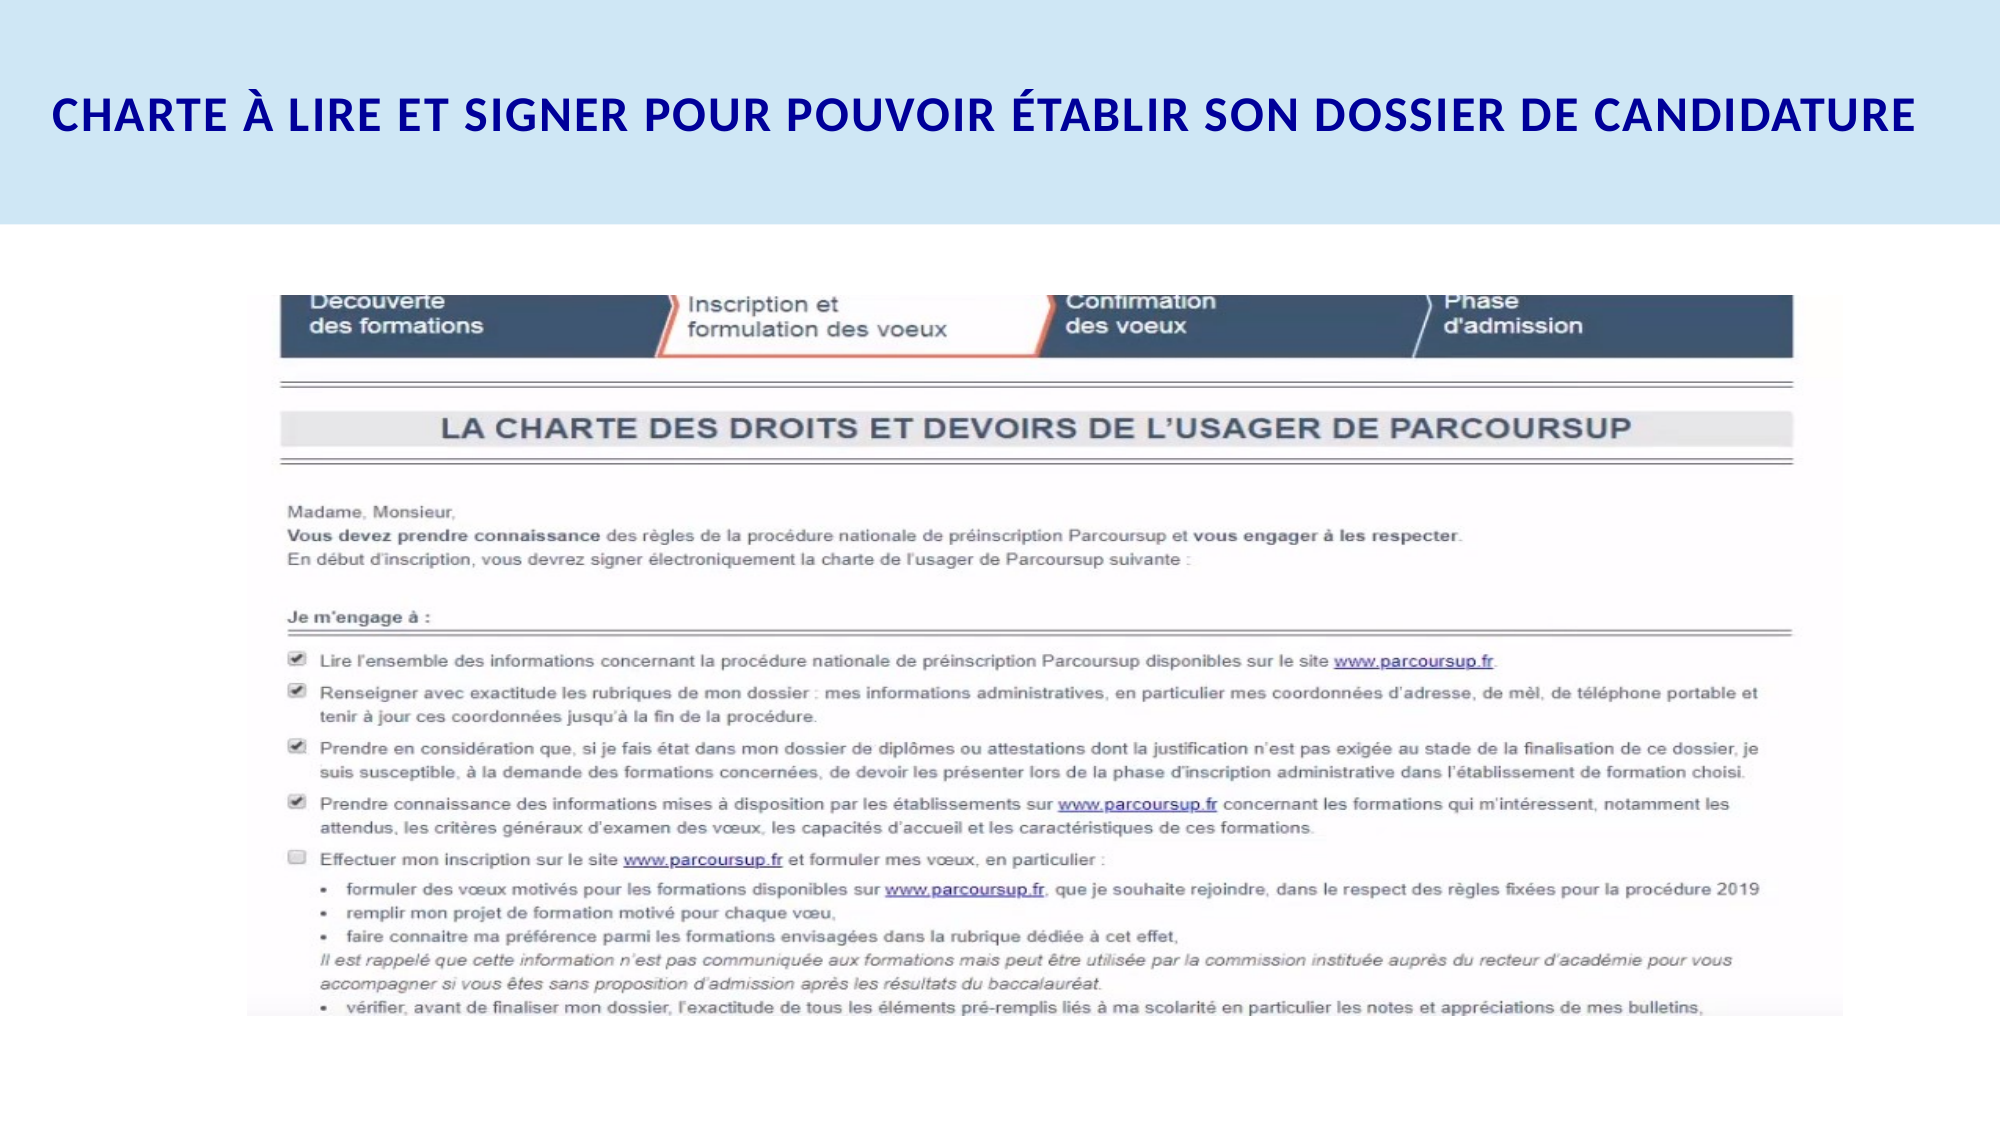

# CHARTE À LIRE ET SIGNER POUR POUVOIR ÉTABLIR SON DOSSIER DE CANDIDATURE